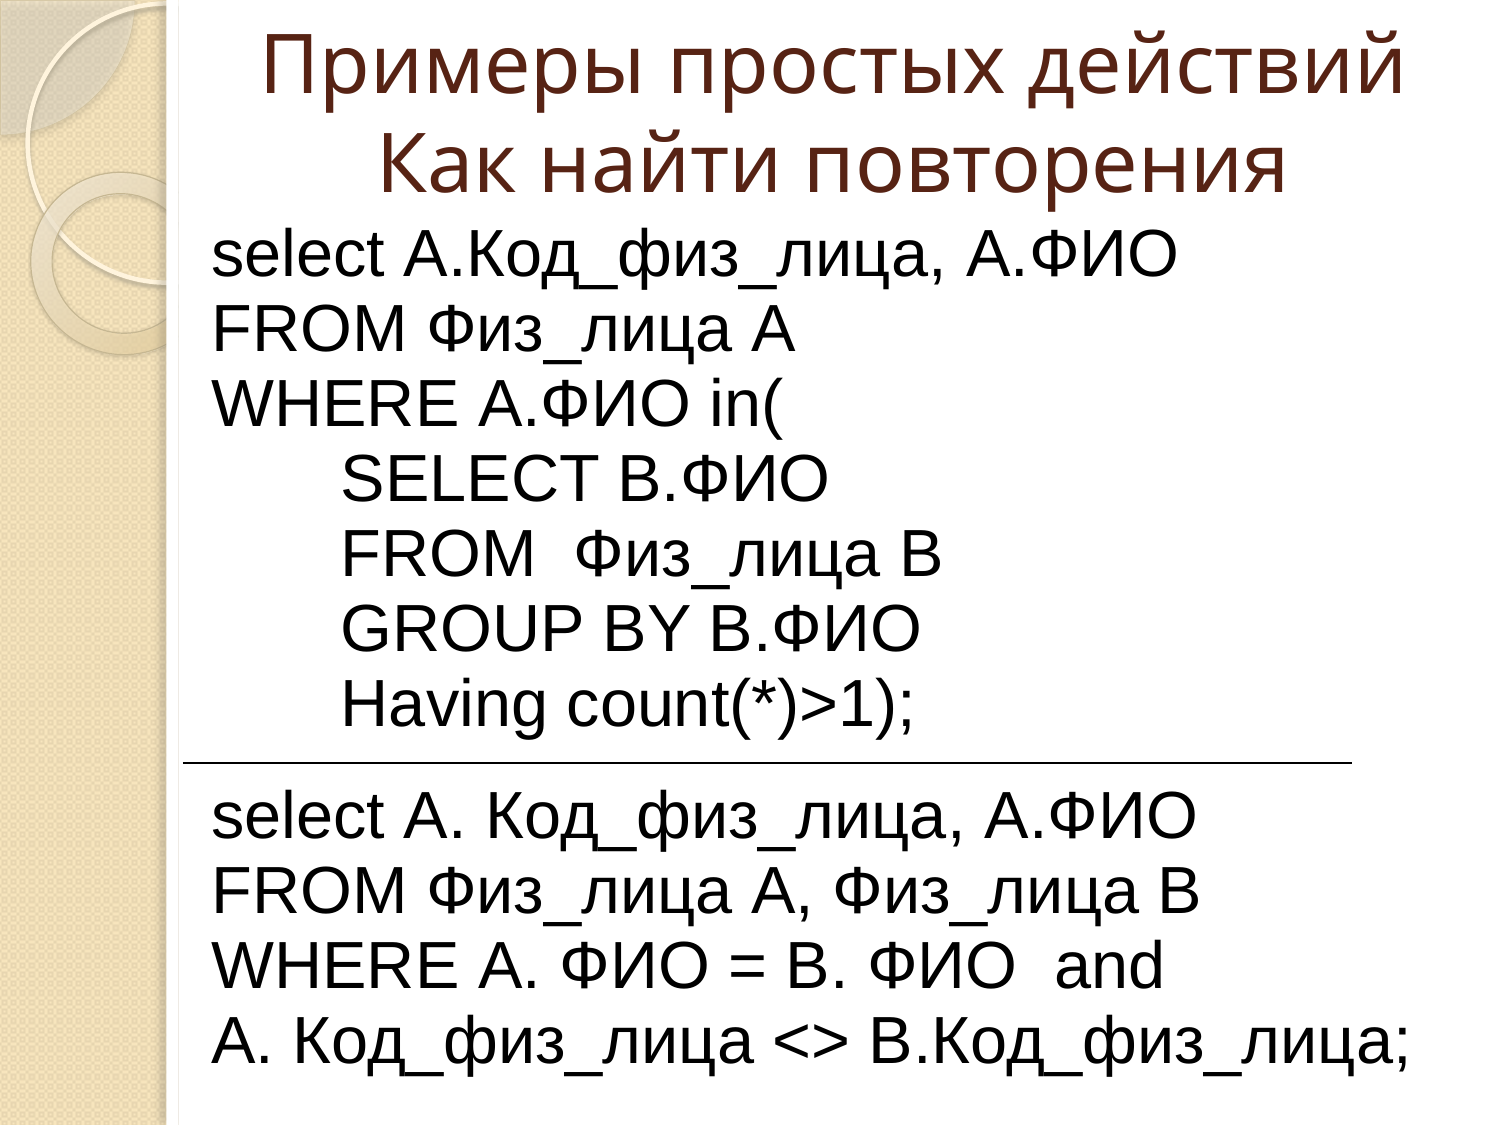

Примеры простых действий
Как найти повторения
# select А.Код_физ_лица, A.ФИО
FROM Физ_лица А
WHERE А.ФИО in(
 SELECT В.ФИО
 FROM Физ_лица В
 GROUP BY В.ФИО
 Having count(*)>1);
select А. Код_физ_лица, А.ФИО
FROM Физ_лица А, Физ_лица В
WHERE А. ФИО = В. ФИО and
А. Код_физ_лица <> В.Код_физ_лица;